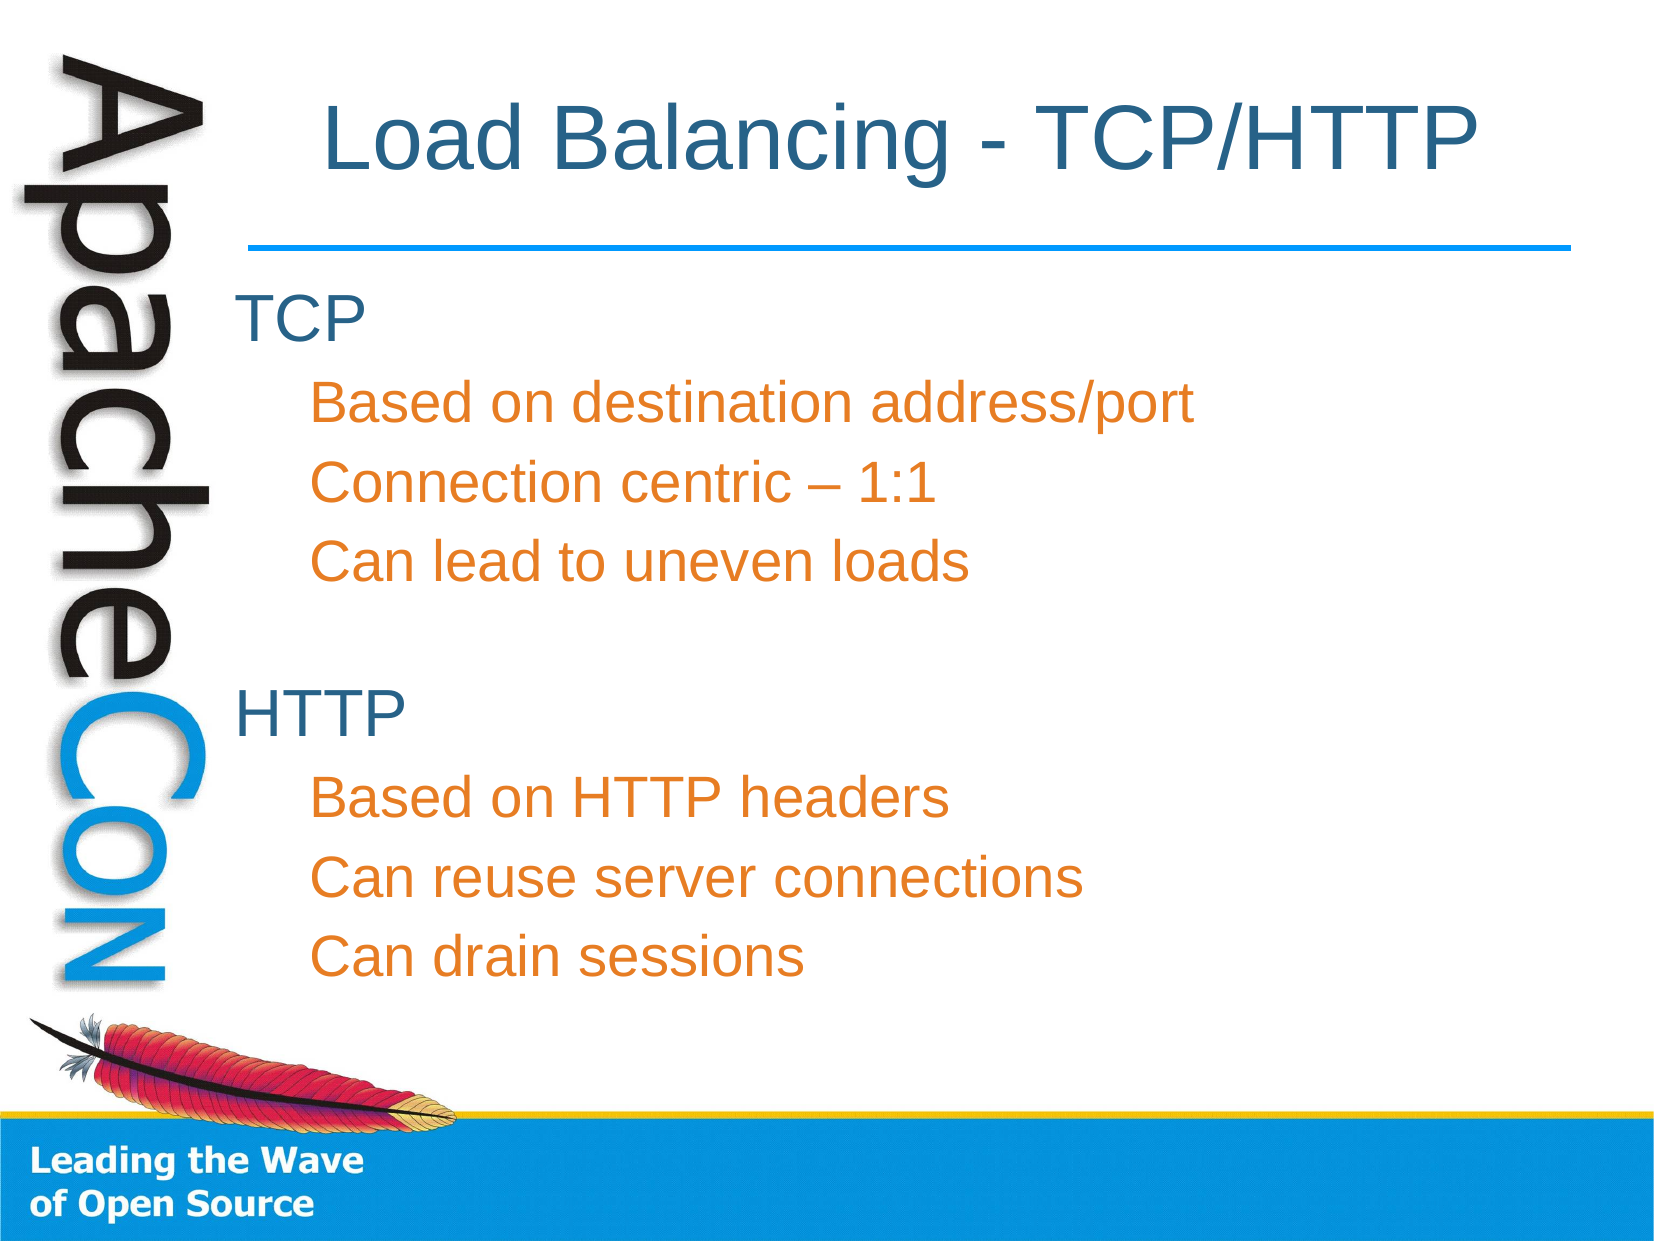

# Load Balancing - TCP/HTTP
TCP
Based on destination address/port
Connection centric – 1:1
Can lead to uneven loads
HTTP
Based on HTTP headers
Can reuse server connections
Can drain sessions